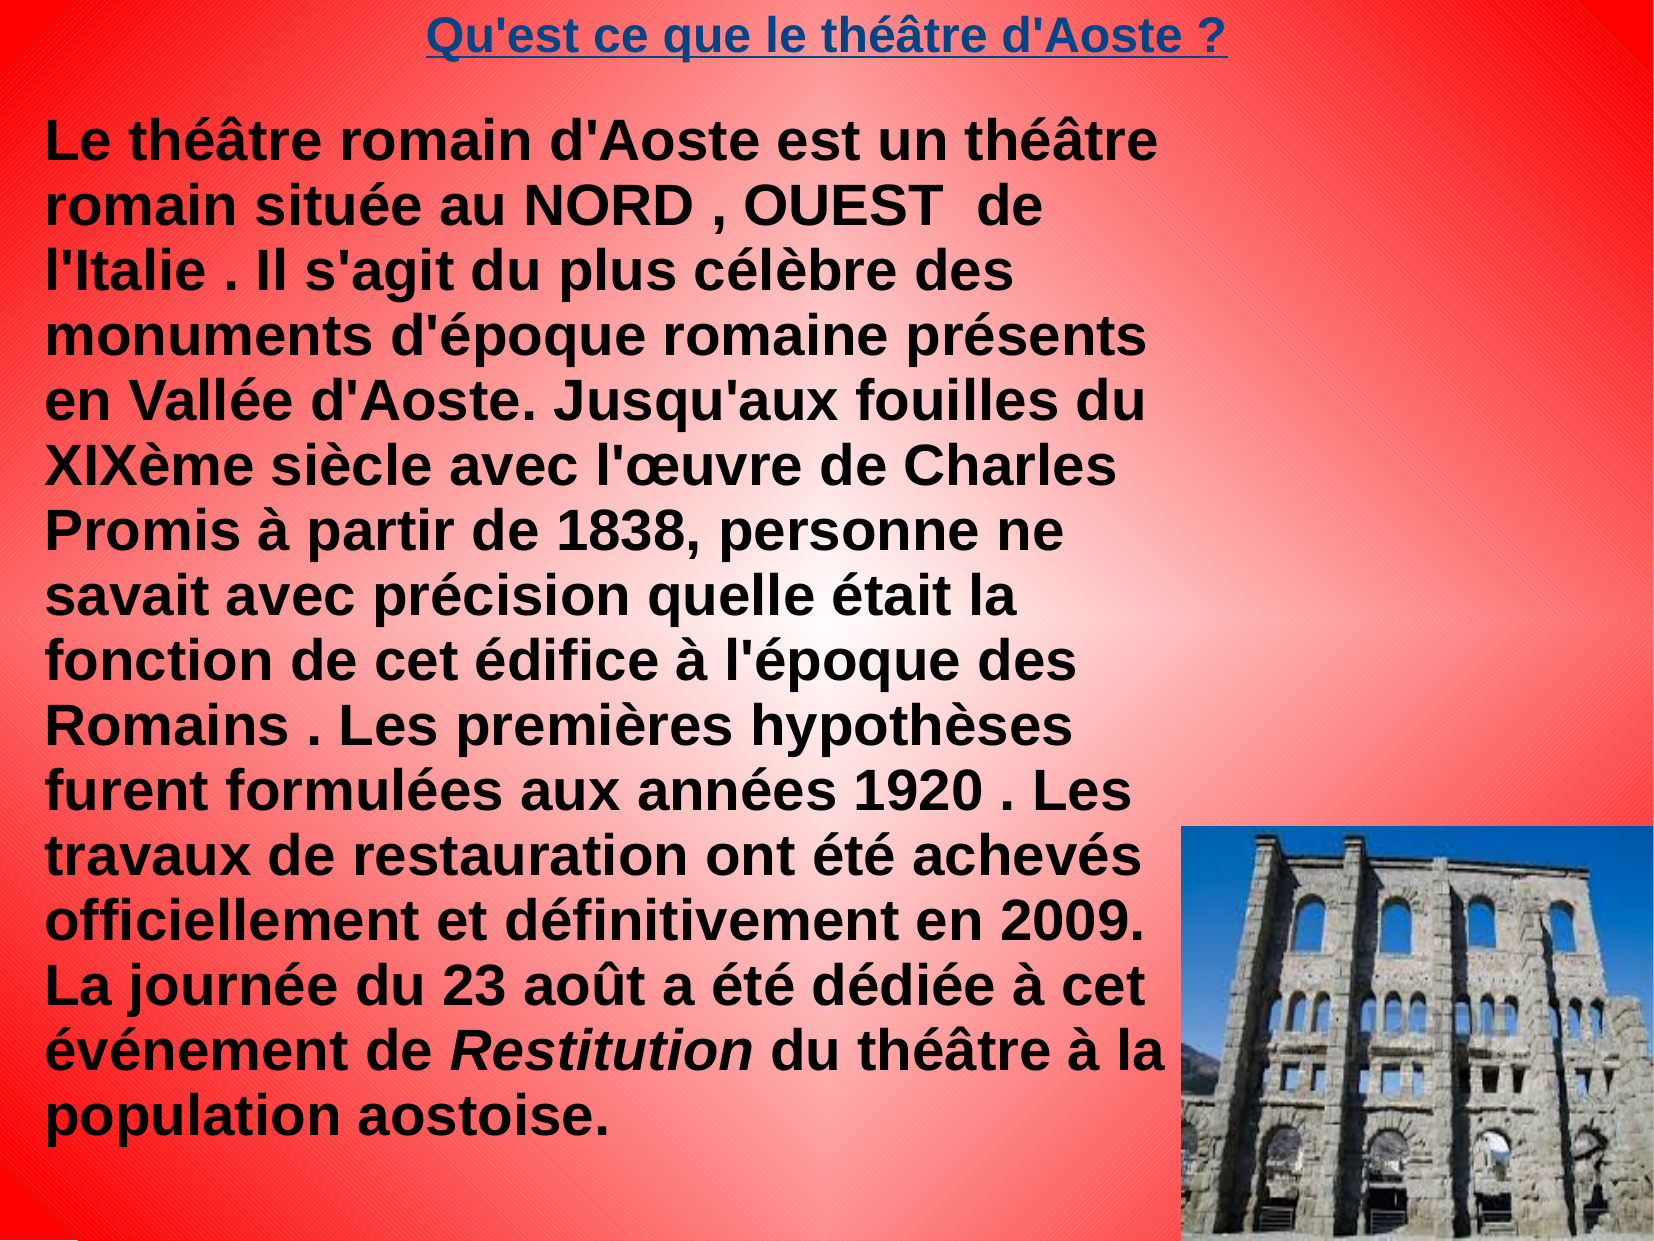

Qu'est ce que le théâtre d'Aoste ?
Le théâtre romain d'Aoste est un théâtre romain située au NORD , OUEST de l'Italie . Il s'agit du plus célèbre des monuments d'époque romaine présents en Vallée d'Aoste. Jusqu'aux fouilles du XIXème siècle avec l'œuvre de Charles Promis à partir de 1838, personne ne savait avec précision quelle était la fonction de cet édifice à l'époque des Romains . Les premières hypothèses furent formulées aux années 1920 . Les travaux de restauration ont été achevés officiellement et définitivement en 2009. La journée du 23 août a été dédiée à cet événement de Restitution du théâtre à la population aostoise.